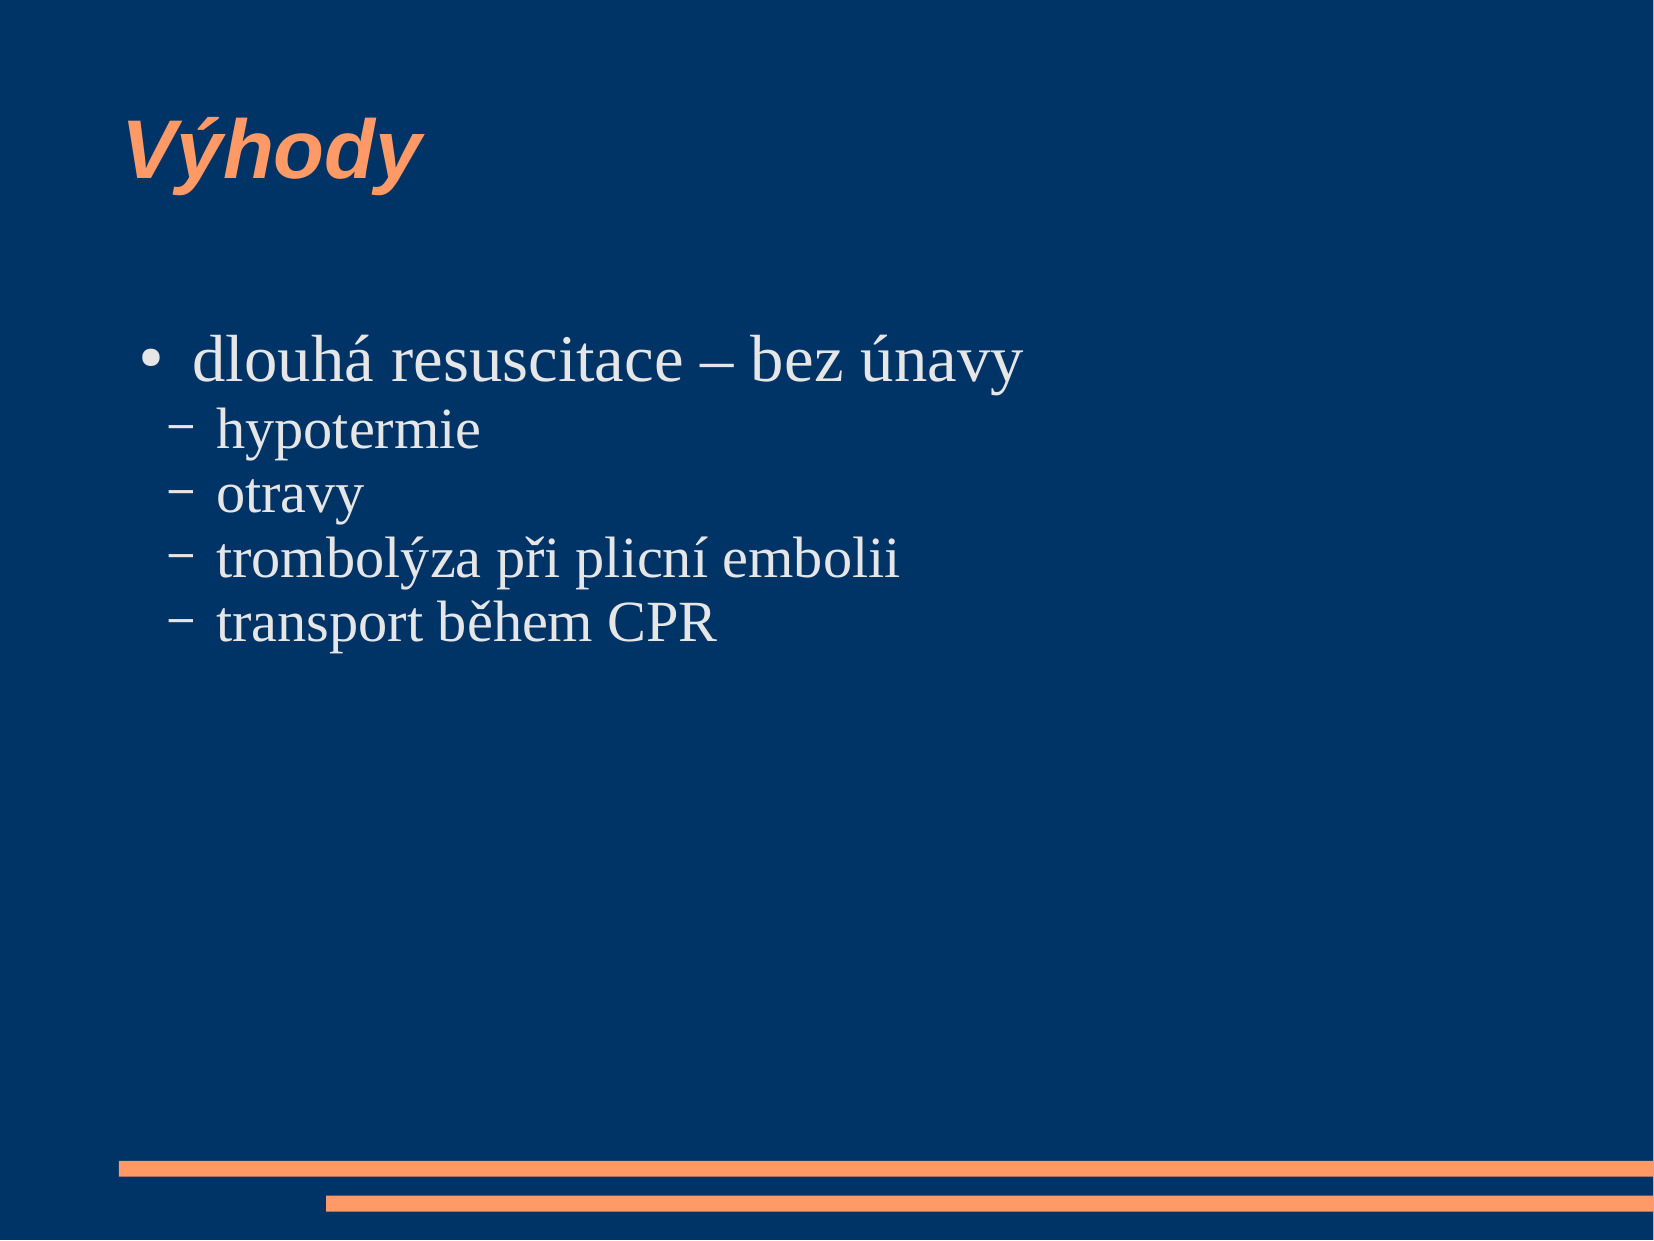

# Výhody
dlouhá resuscitace – bez únavy
hypotermie
otravy
trombolýza při plicní embolii
transport během CPR